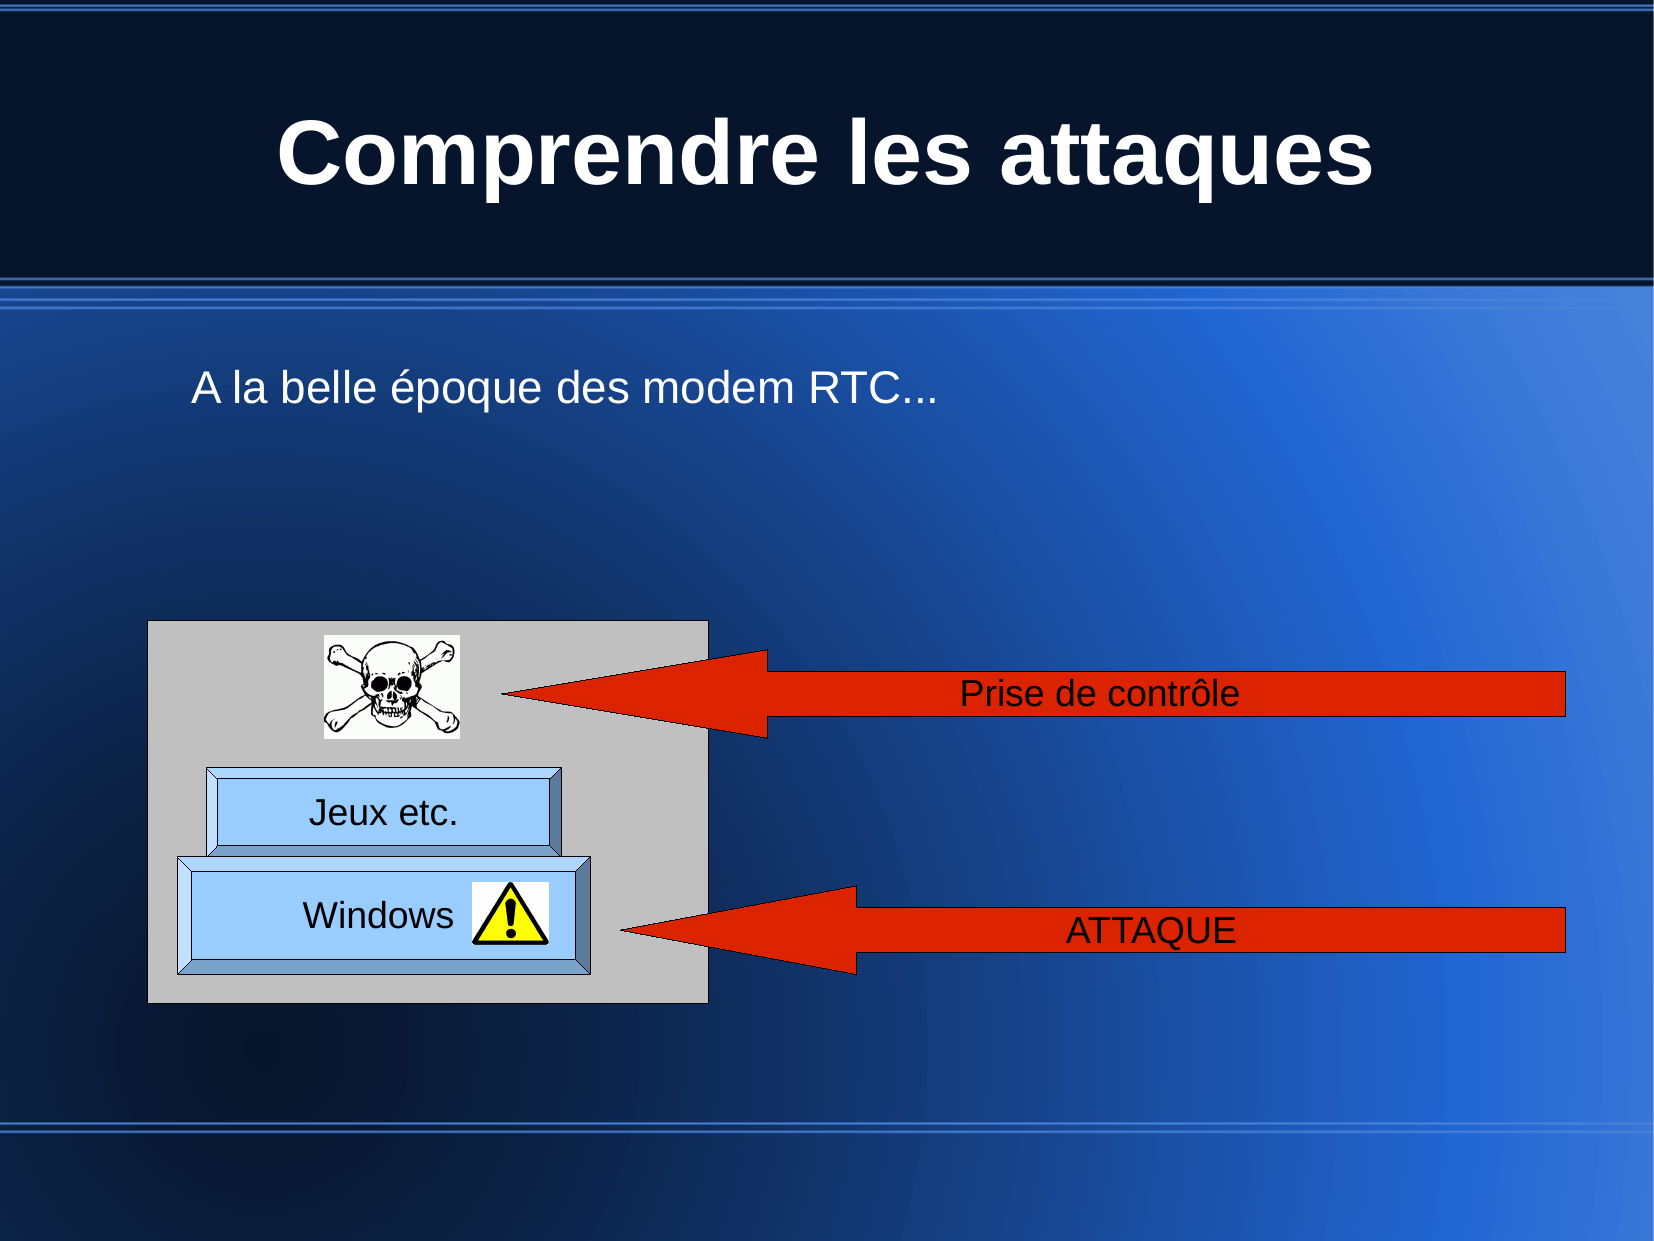

# Comprendre les attaques
A la belle époque des modem RTC...
Prise de contrôle
Jeux etc.
Windows
ATTAQUE